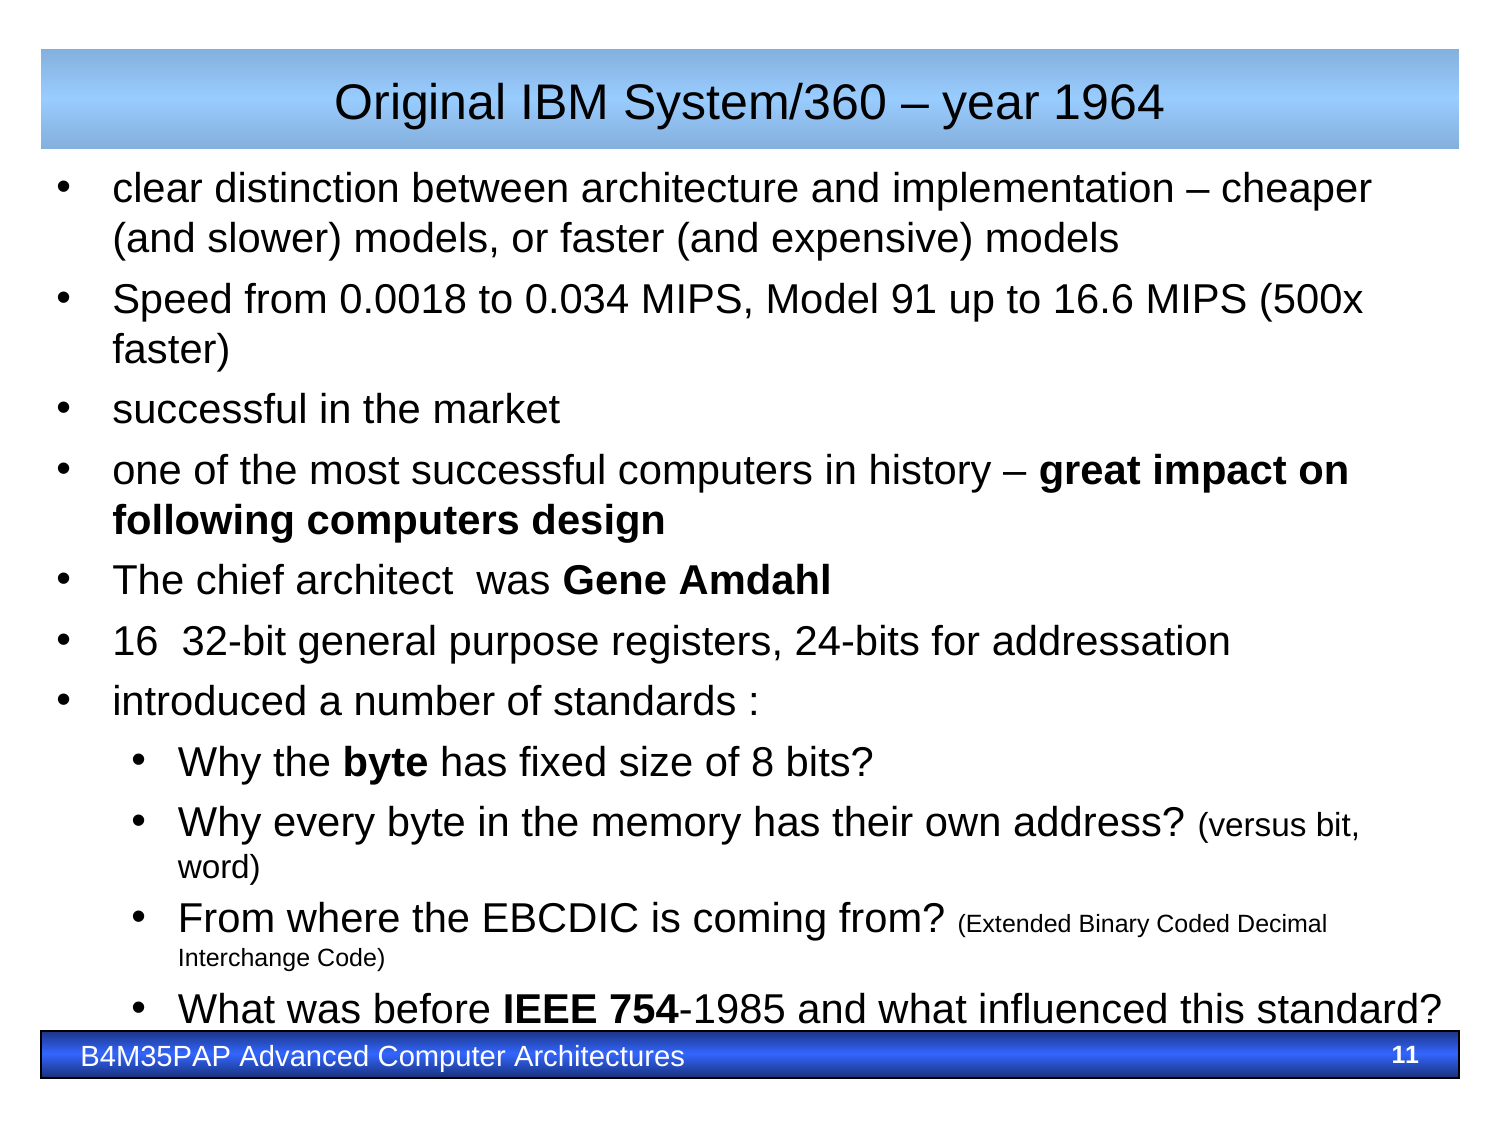

# Original IBM System/360 – year 1964
clear distinction between architecture and implementation – cheaper (and slower) models, or faster (and expensive) models
Speed from 0.0018 to 0.034 MIPS, Model 91 up to 16.6 MIPS (500x faster)
successful in the market
one of the most successful computers in history – great impact on following computers design
The chief architect was Gene Amdahl
16  32-bit general purpose registers, 24-bits for addressation
introduced a number of standards :
Why the byte has fixed size of 8 bits?
Why every byte in the memory has their own address? (versus bit, word)
From where the EBCDIC is coming from? (Extended Binary Coded Decimal Interchange Code)
What was before IEEE 754-1985 and what influenced this standard?